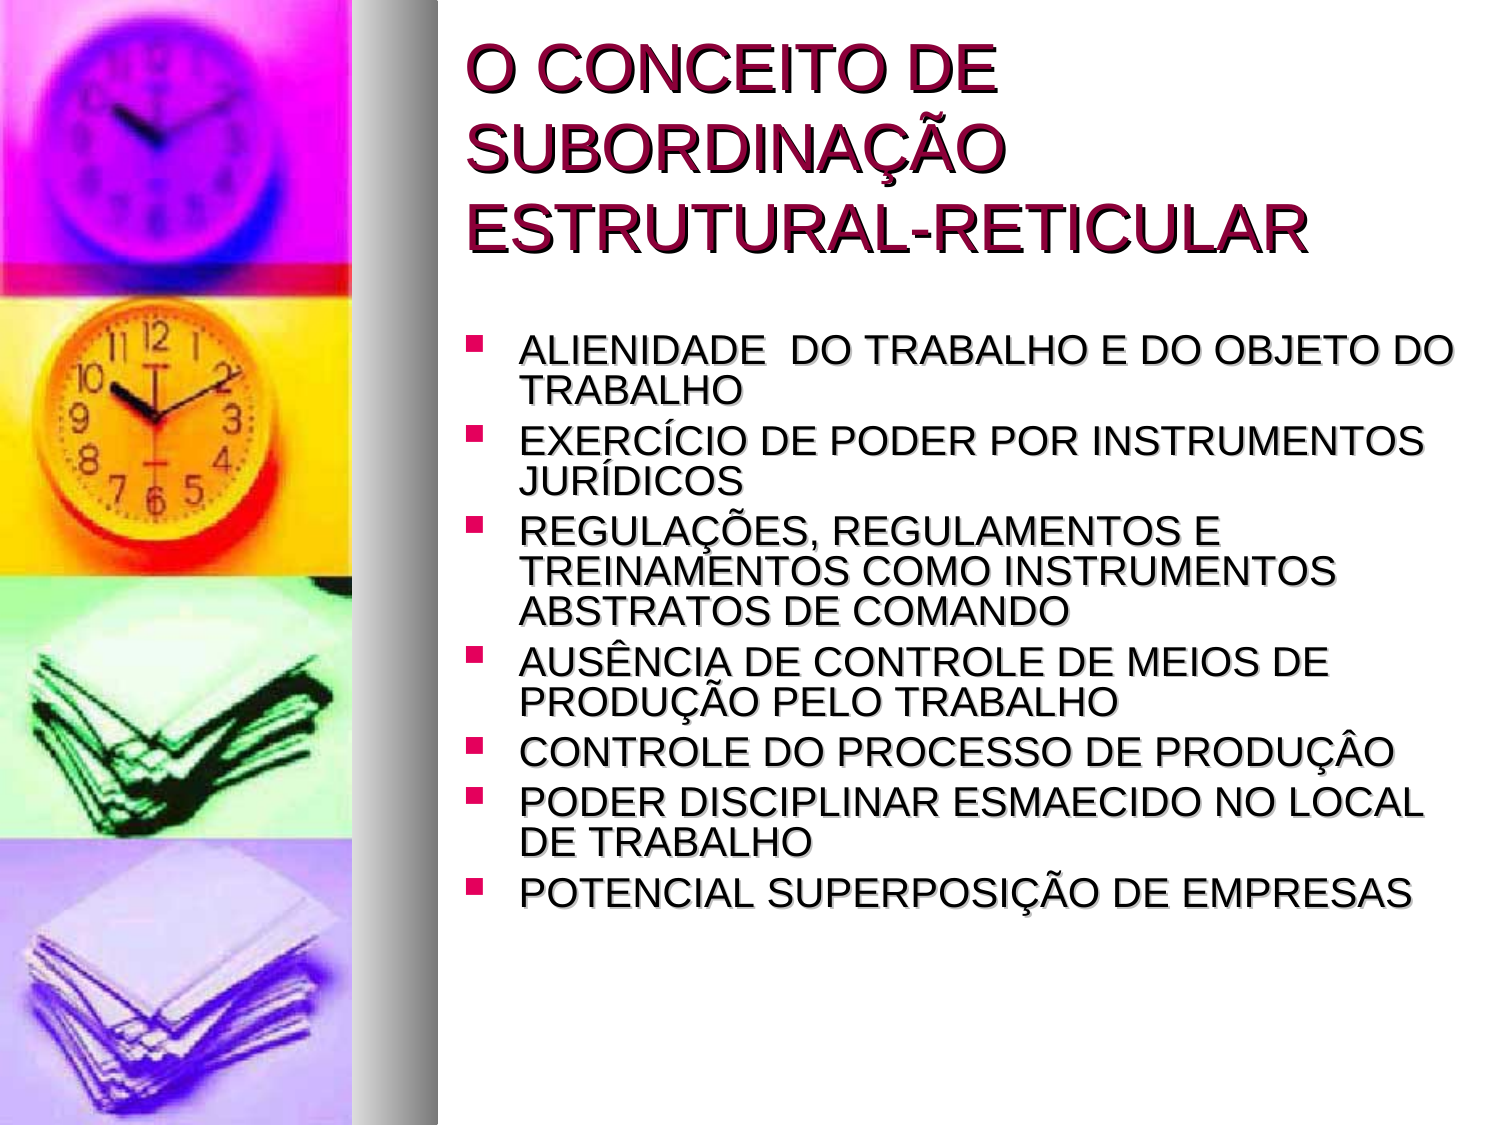

# O CONCEITO DE SUBORDINAÇÃO ESTRUTURAL-RETICULAR
ALIENIDADE DO TRABALHO E DO OBJETO DO TRABALHO
EXERCÍCIO DE PODER POR INSTRUMENTOS JURÍDICOS
REGULAÇÕES, REGULAMENTOS E TREINAMENTOS COMO INSTRUMENTOS ABSTRATOS DE COMANDO
AUSÊNCIA DE CONTROLE DE MEIOS DE PRODUÇÃO PELO TRABALHO
CONTROLE DO PROCESSO DE PRODUÇÂO
PODER DISCIPLINAR ESMAECIDO NO LOCAL DE TRABALHO
POTENCIAL SUPERPOSIÇÃO DE EMPRESAS